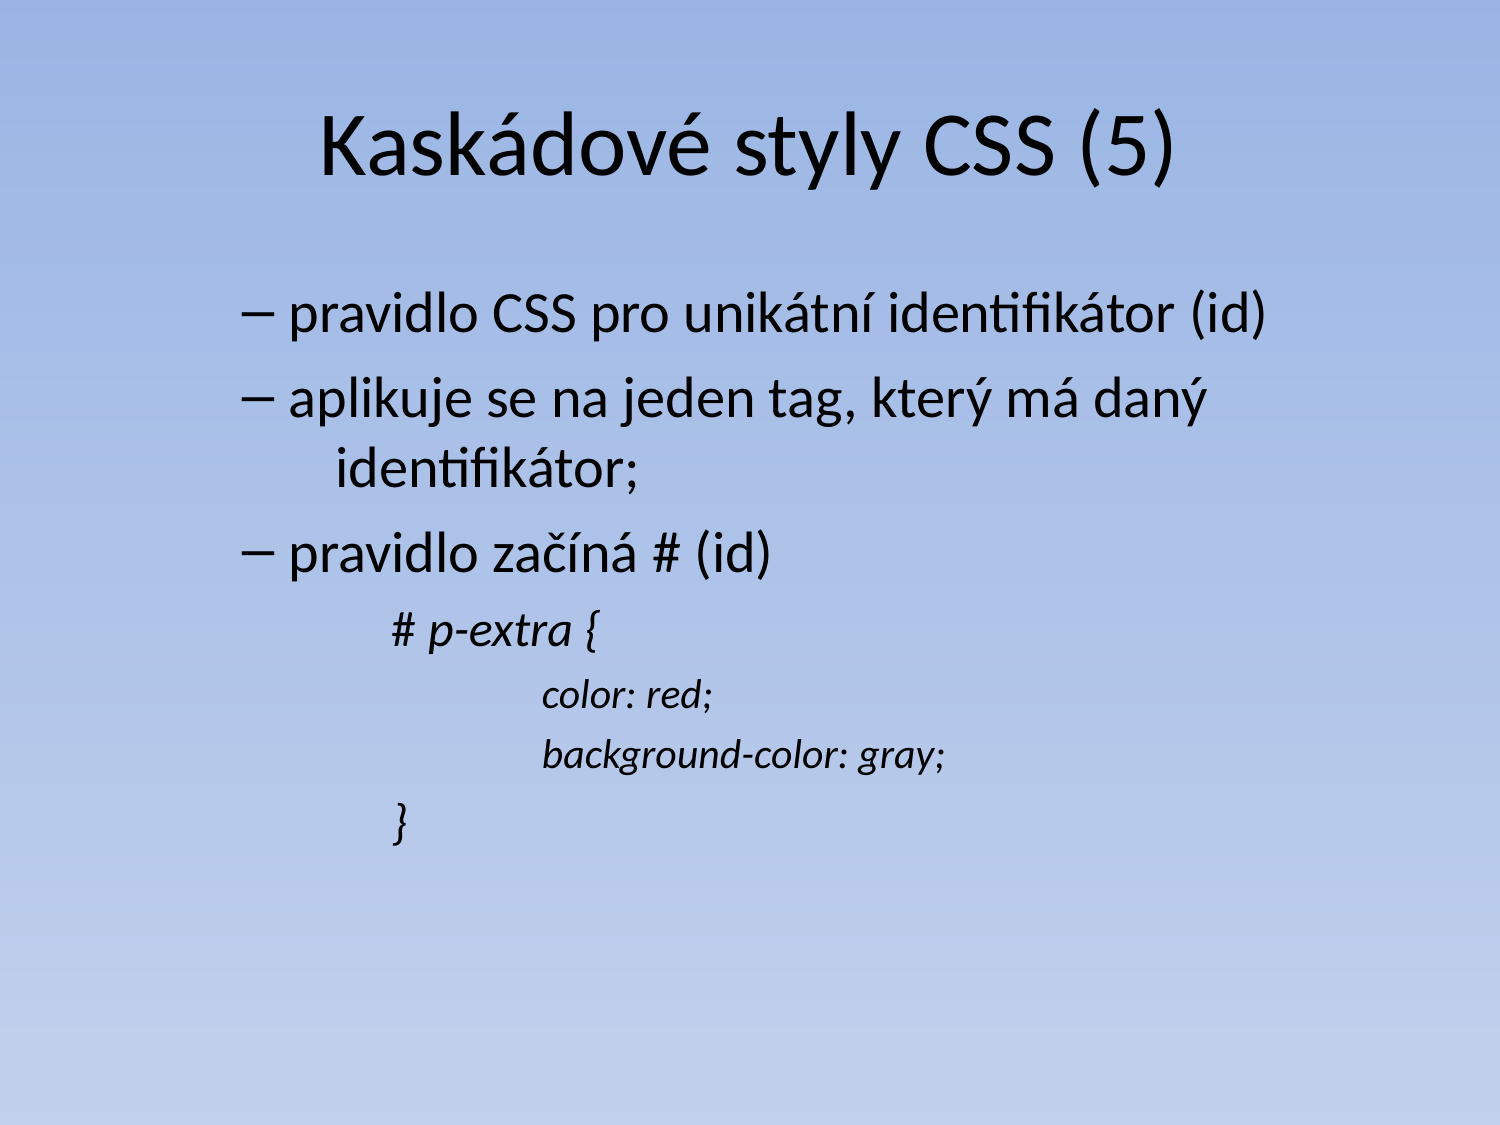

# Kaskádové styly CSS (5)
pravidlo CSS pro unikátní identifikátor (id)
aplikuje se na jeden tag, který má daný identifikátor;
pravidlo začíná # (id)
# p-extra {
color: red;
background-color: gray;
}